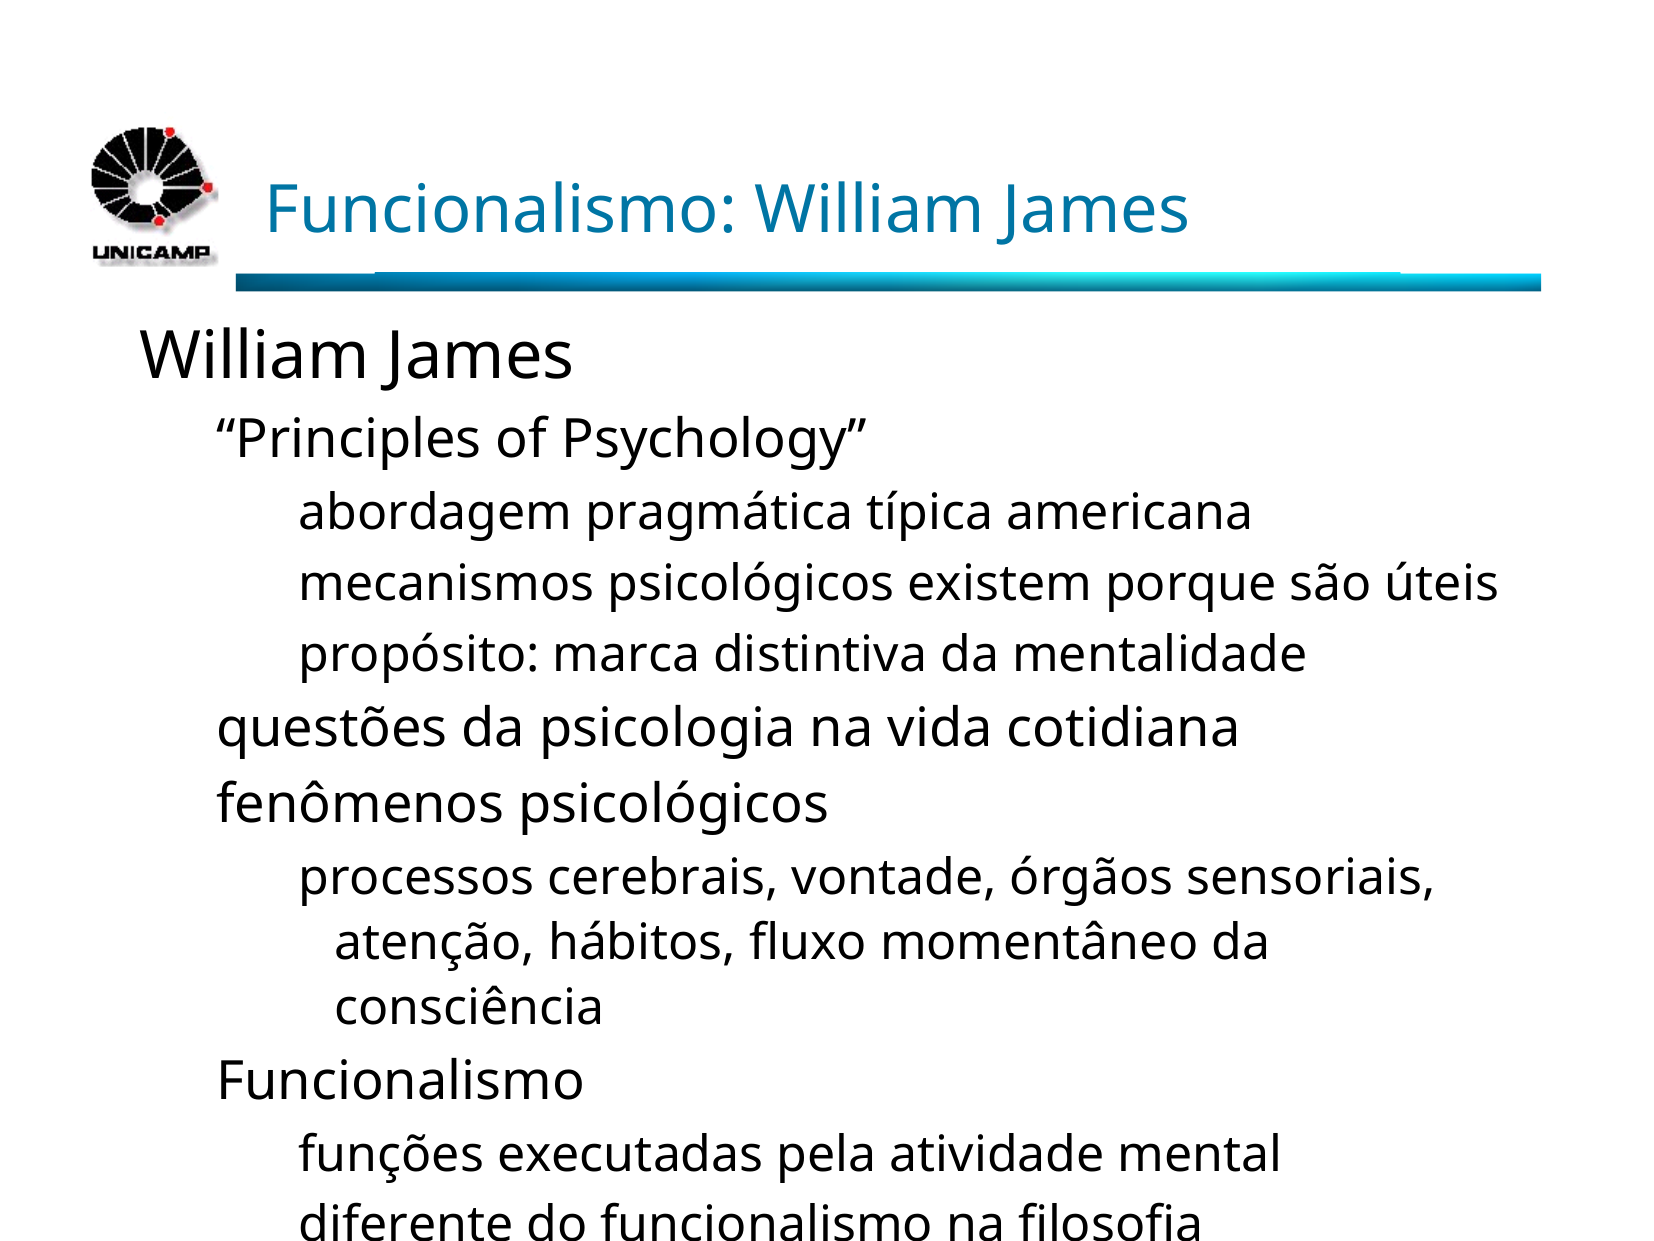

# Funcionalismo: William James
William James
“Principles of Psychology”
abordagem pragmática típica americana
mecanismos psicológicos existem porque são úteis
propósito: marca distintiva da mentalidade
questões da psicologia na vida cotidiana
fenômenos psicológicos
processos cerebrais, vontade, órgãos sensoriais, atenção, hábitos, fluxo momentâneo da consciência
Funcionalismo
funções executadas pela atividade mental
diferente do funcionalismo na filosofia